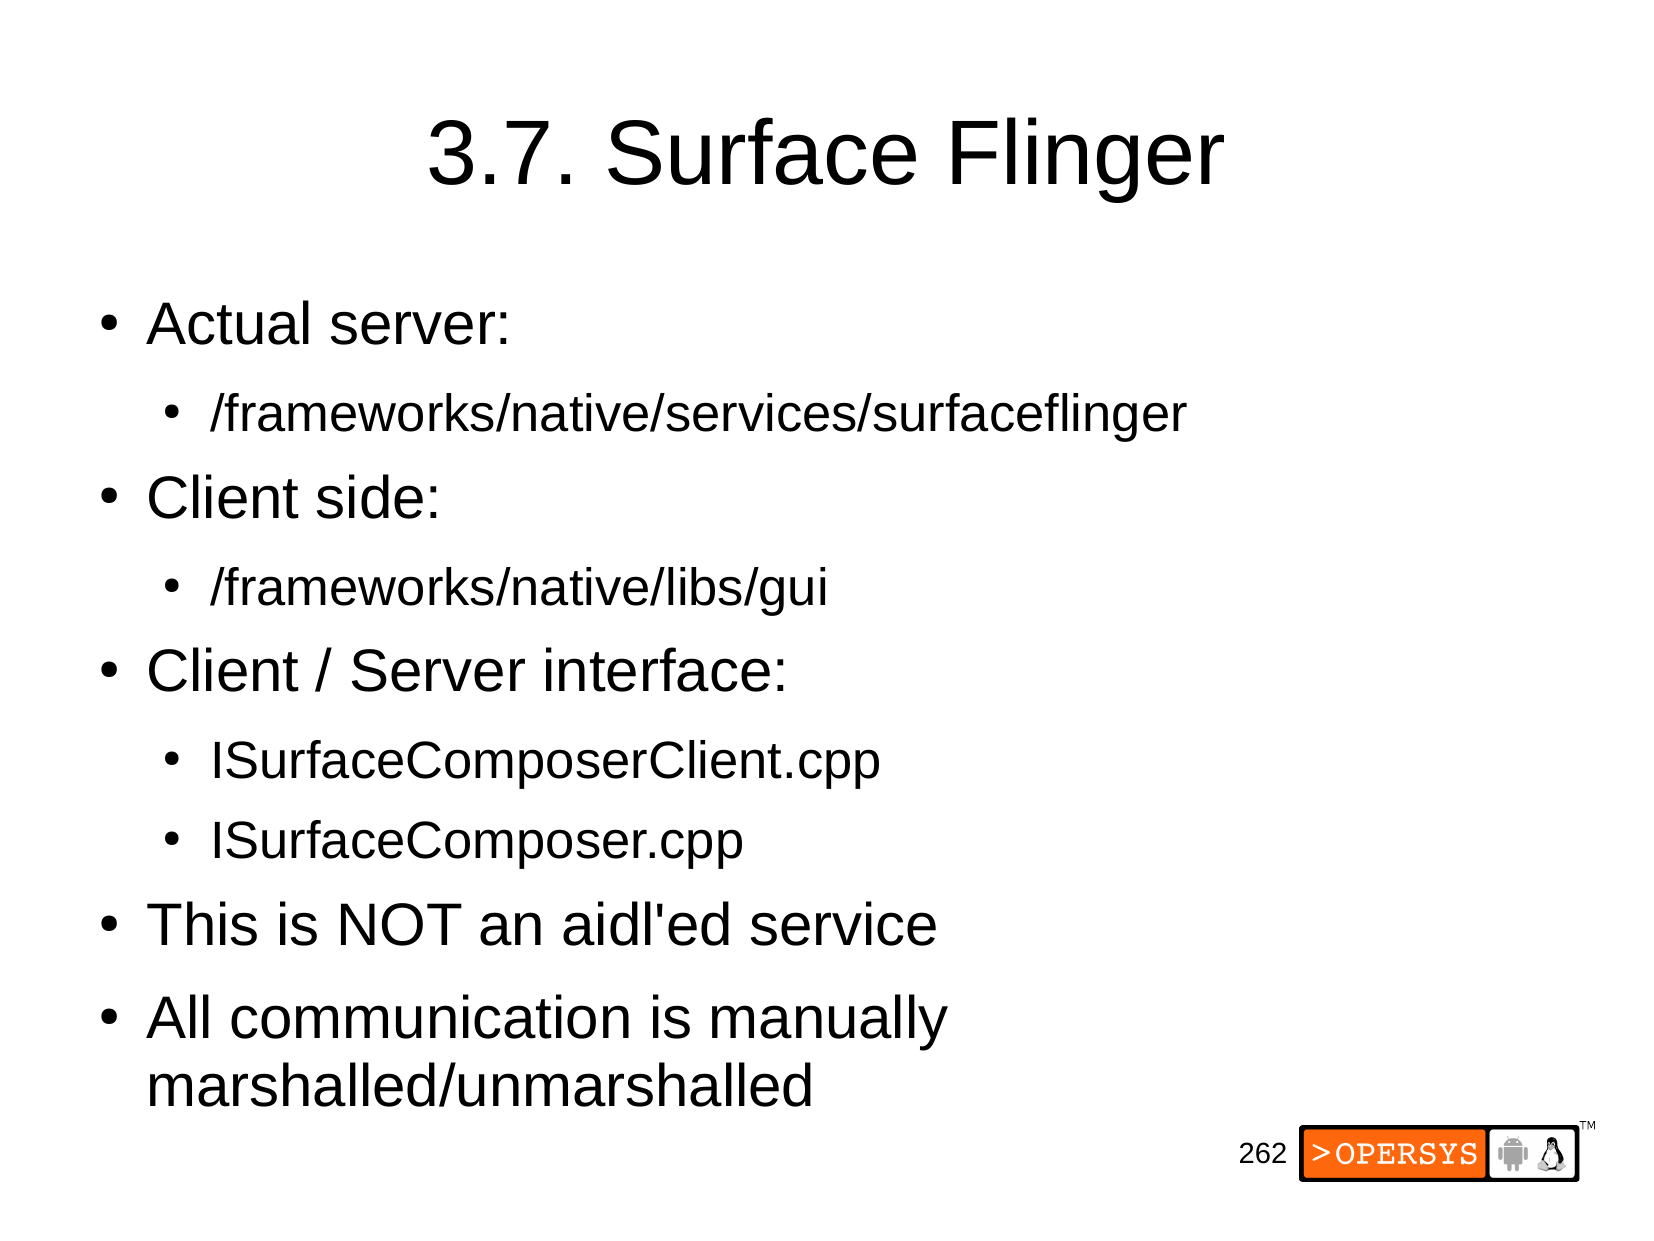

# 3.7. Surface Flinger
Actual server:
/frameworks/native/services/surfaceflinger
Client side:
/frameworks/native/libs/gui
Client / Server interface:
ISurfaceComposerClient.cpp
ISurfaceComposer.cpp
This is NOT an aidl'ed service
All communication is manually marshalled/unmarshalled